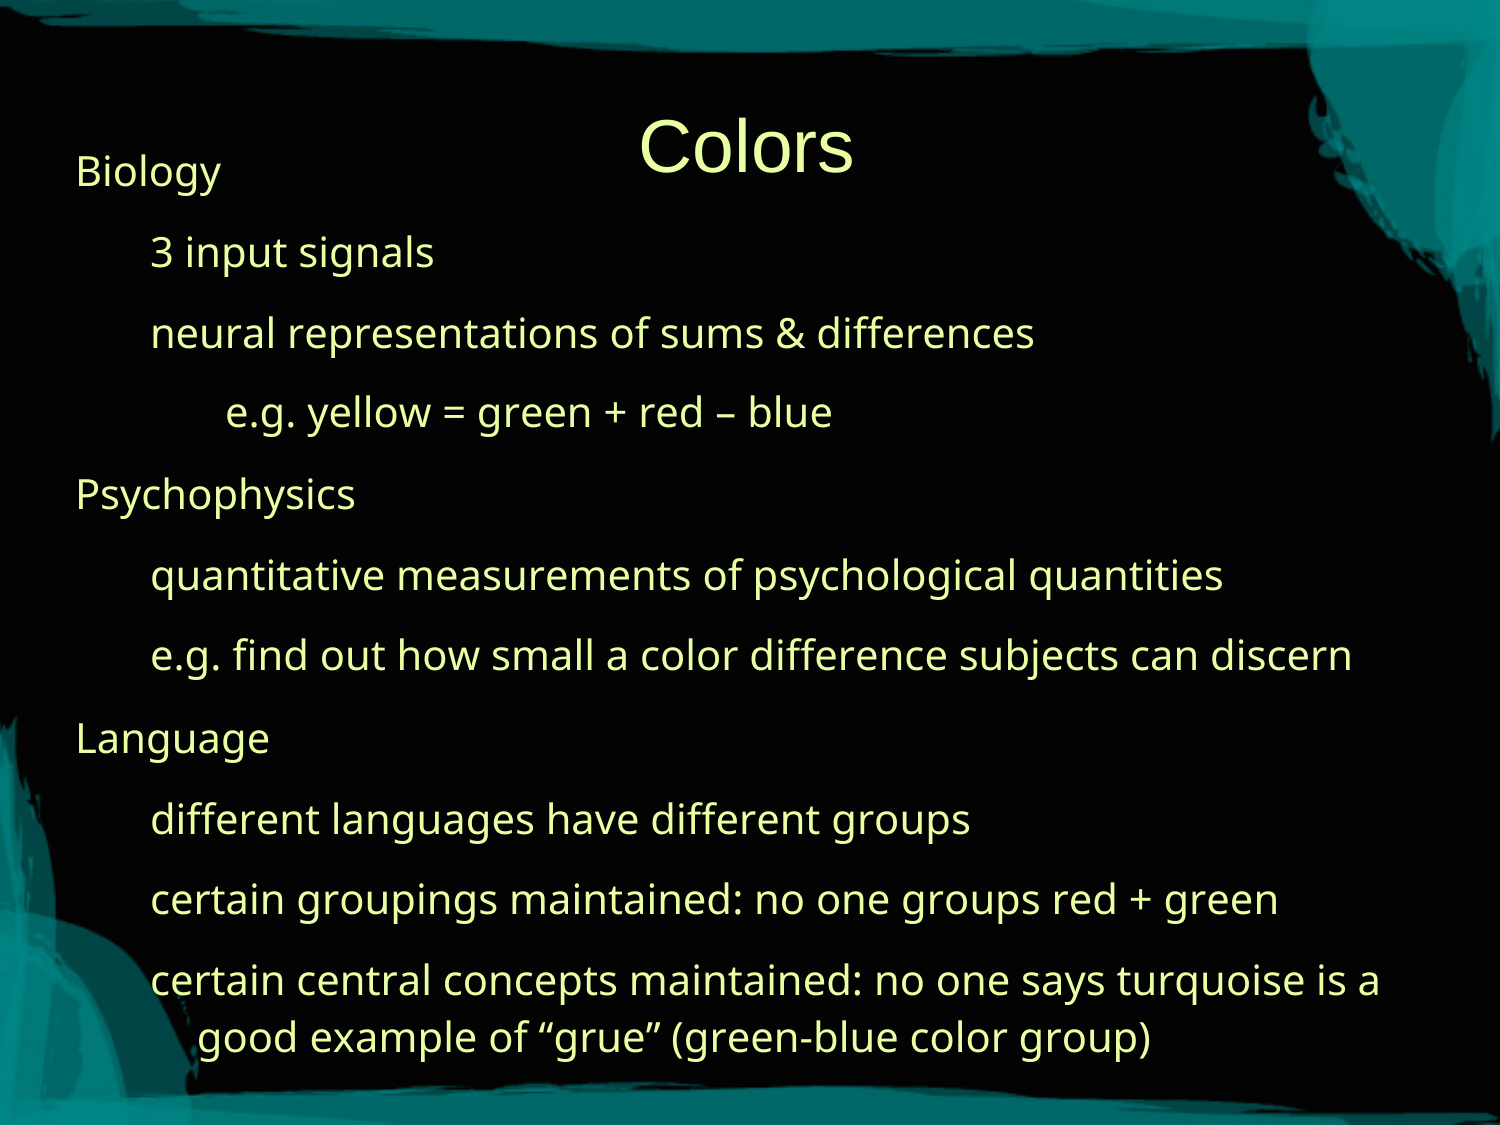

# Colors
Biology
3 input signals
neural representations of sums & differences
e.g. yellow = green + red – blue
Psychophysics
quantitative measurements of psychological quantities
e.g. find out how small a color difference subjects can discern
Language
different languages have different groups
certain groupings maintained: no one groups red + green
certain central concepts maintained: no one says turquoise is a good example of “grue” (green-blue color group)